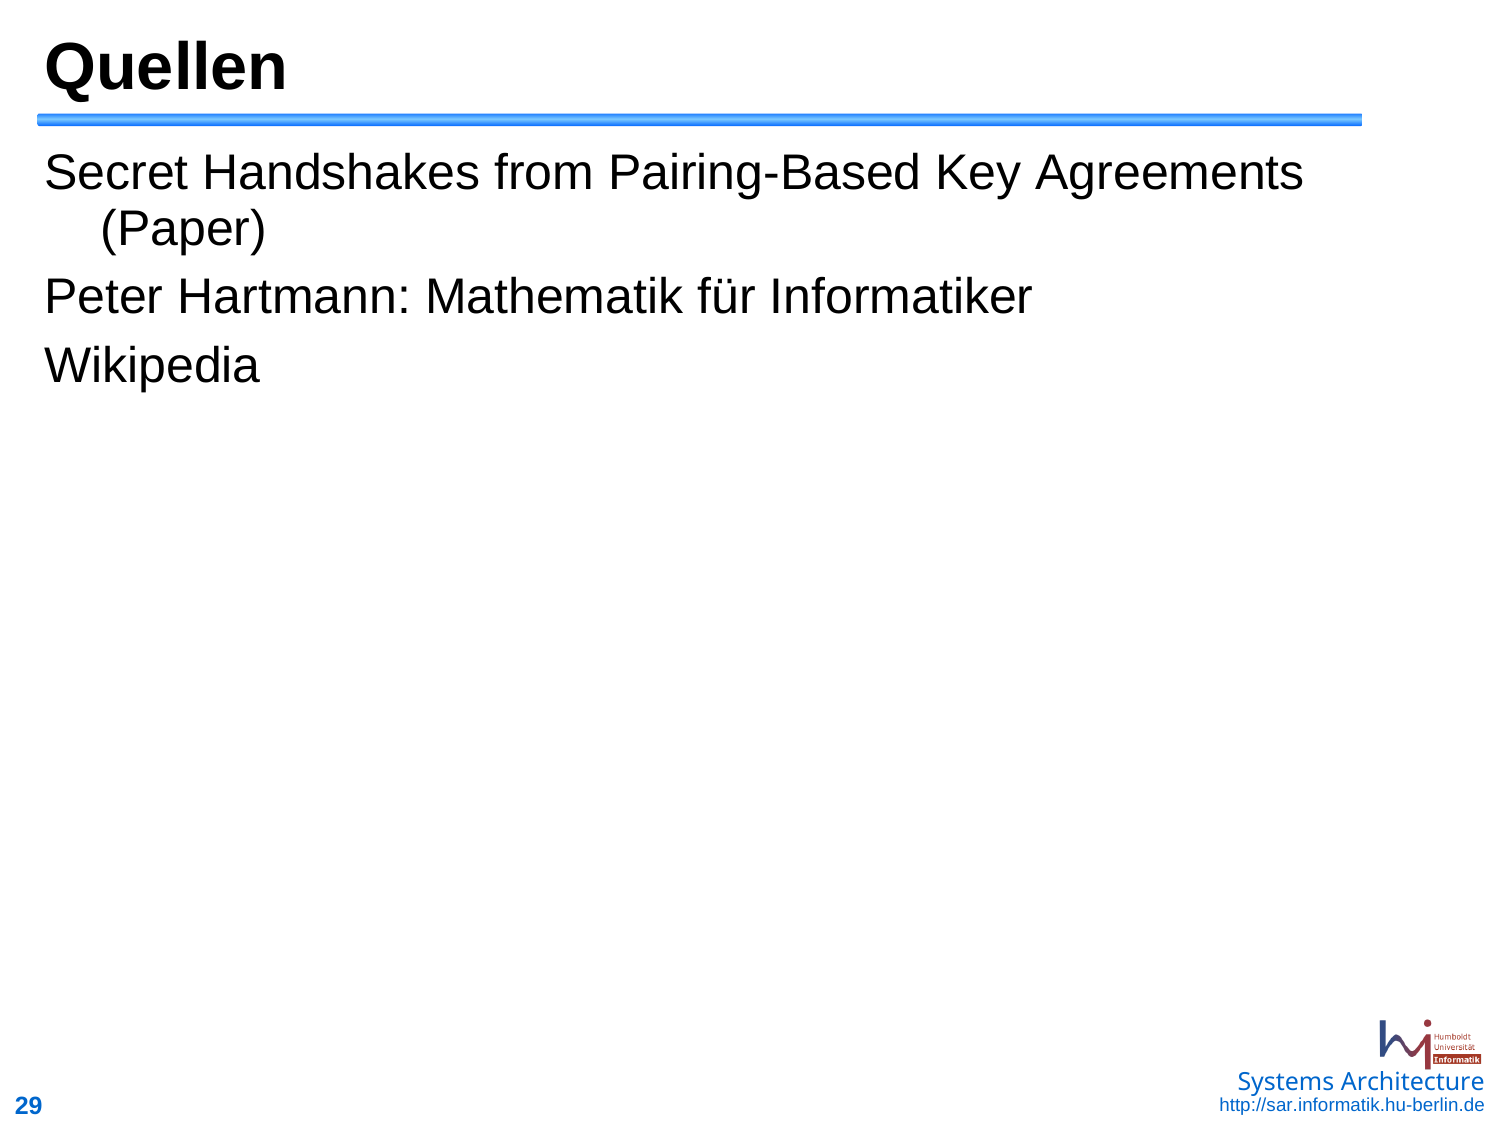

# Quellen
Secret Handshakes from Pairing-Based Key Agreements
(Paper)
Peter Hartmann: Mathematik für Informatiker
Wikipedia